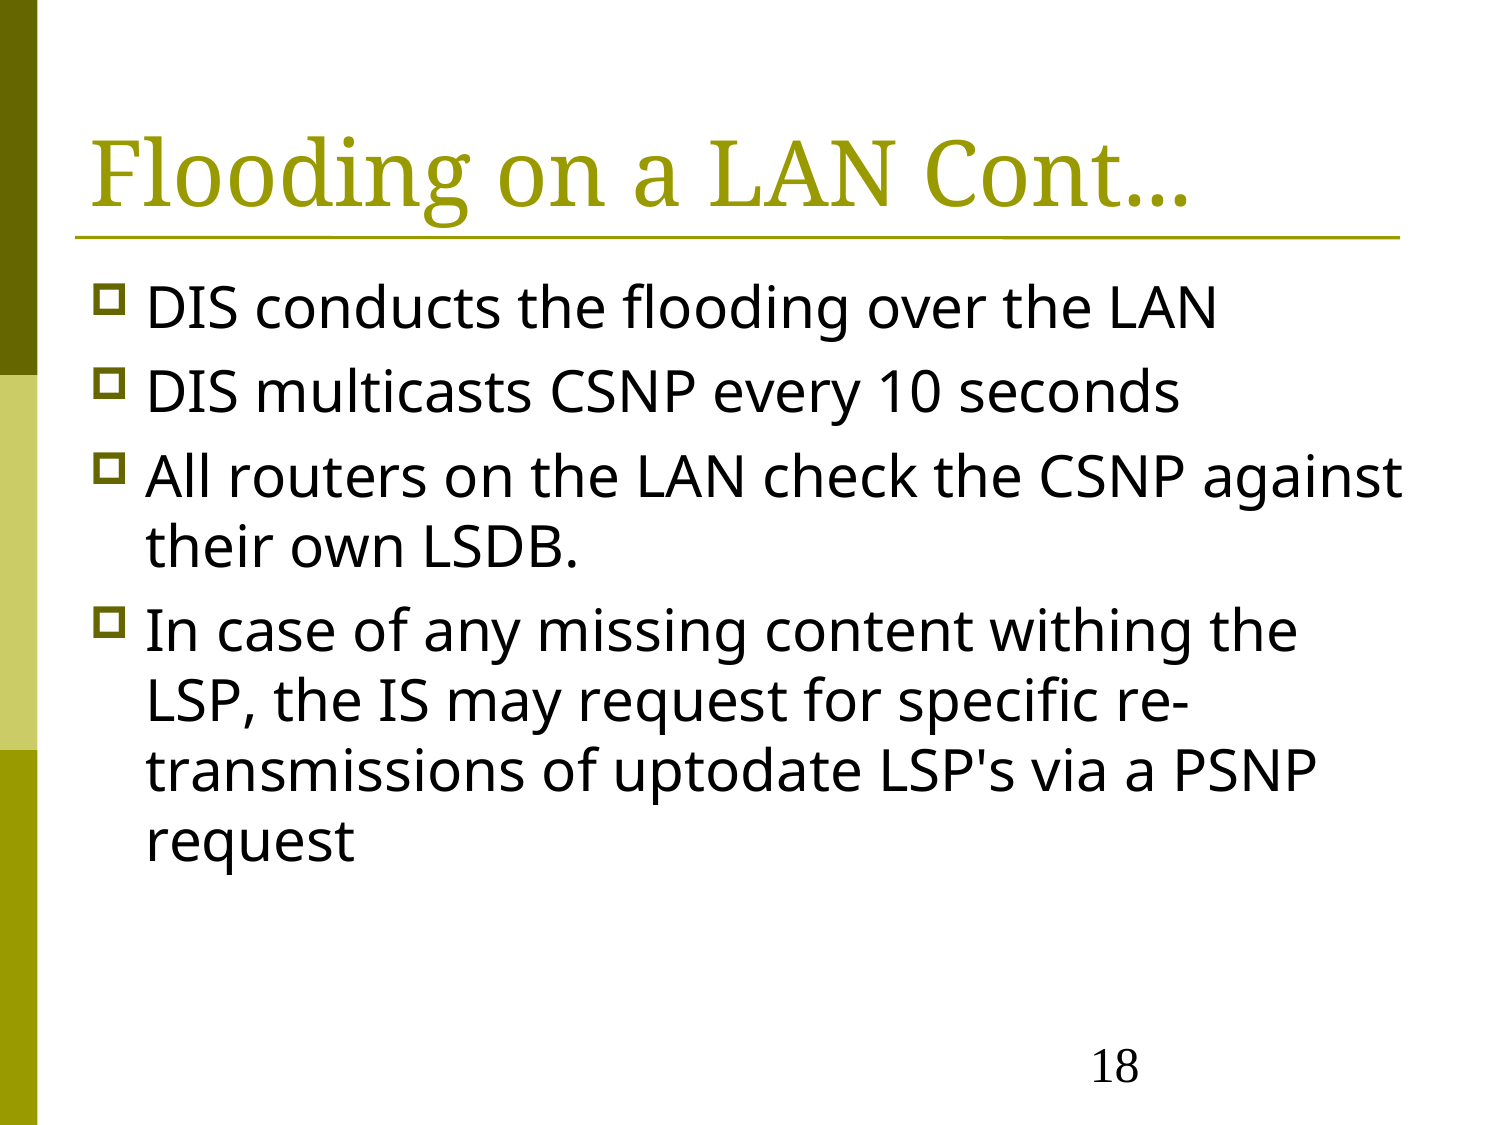

# Flooding on a LAN Cont...
DIS conducts the flooding over the LAN
DIS multicasts CSNP every 10 seconds
All routers on the LAN check the CSNP against their own LSDB.
In case of any missing content withing the LSP, the IS may request for specific re-transmissions of uptodate LSP's via a PSNP request